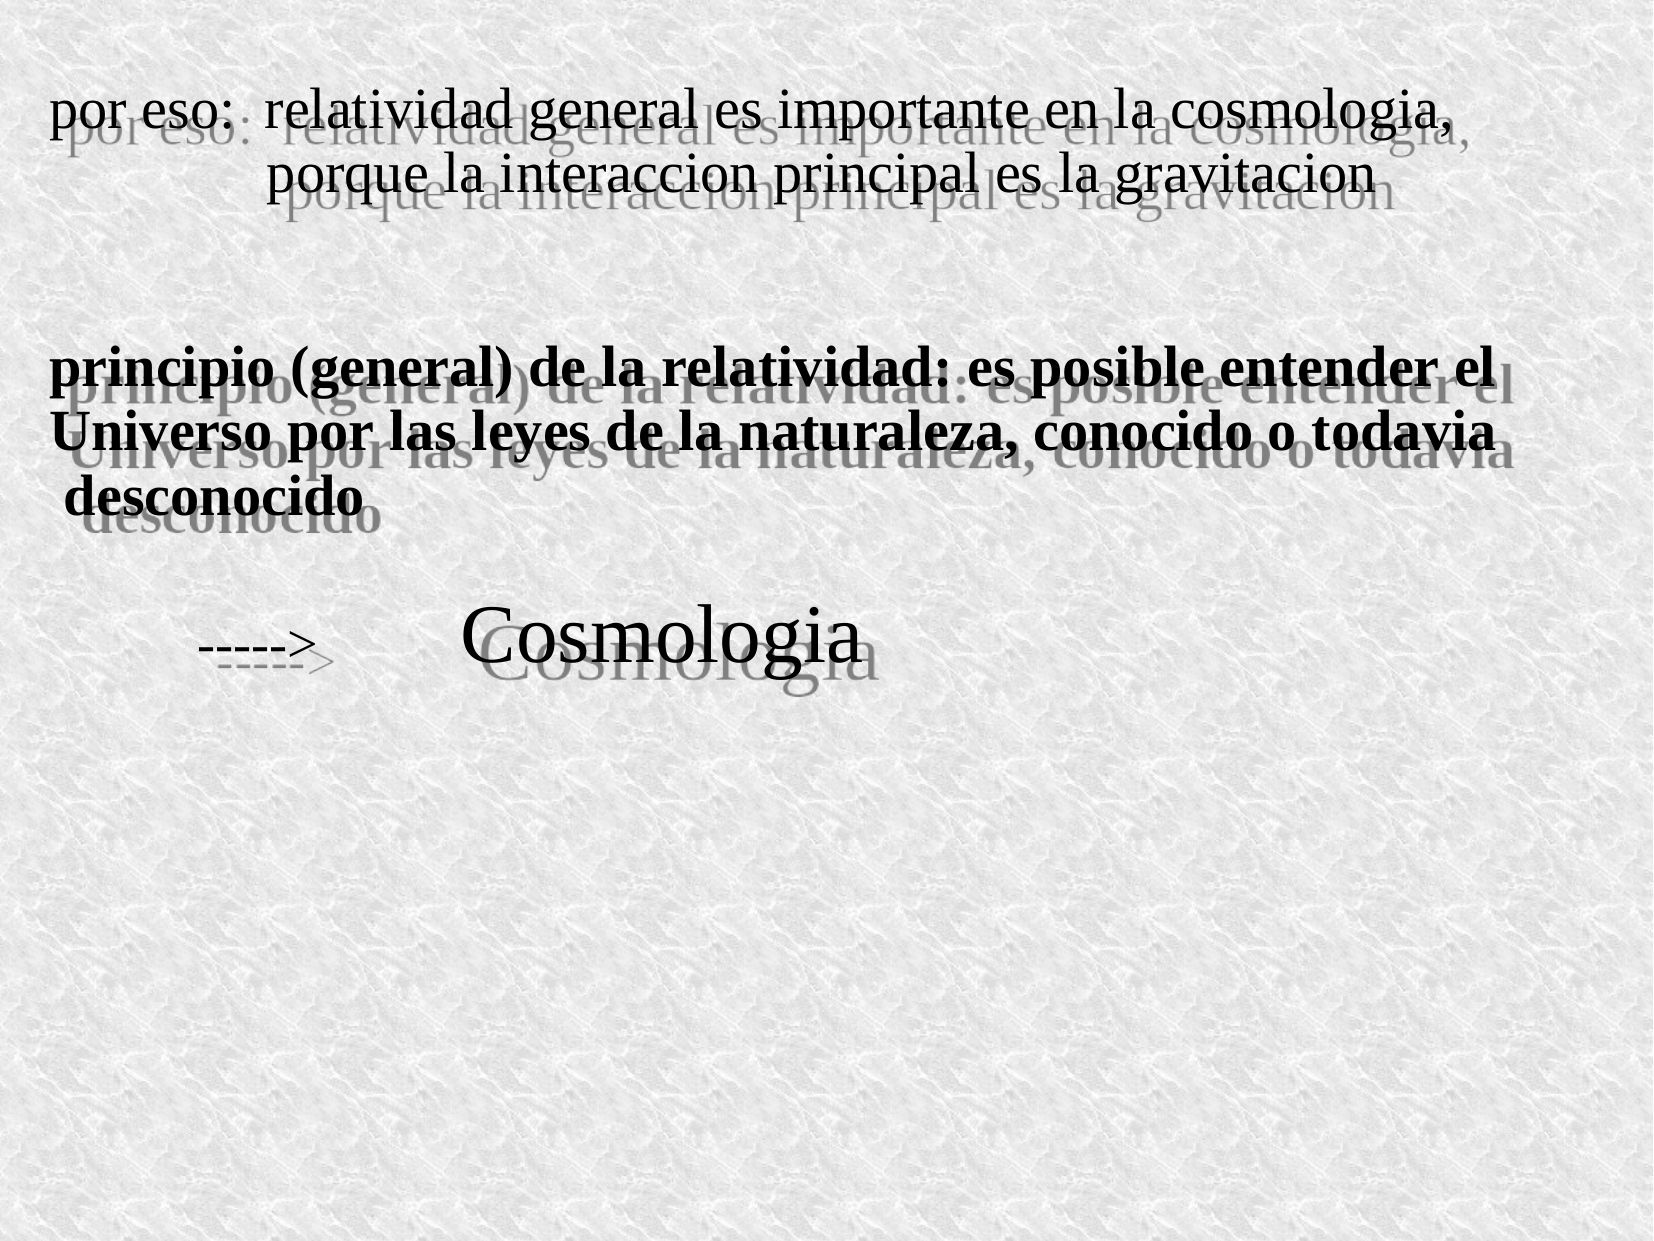

por eso: relatividad general es importante en la cosmologia,
 porque la interaccion principal es la gravitacion
principio (general) de la relatividad: es posible entender el
Universo por las leyes de la naturaleza, conocido o todavia
 desconocido
 -----> Cosmologia